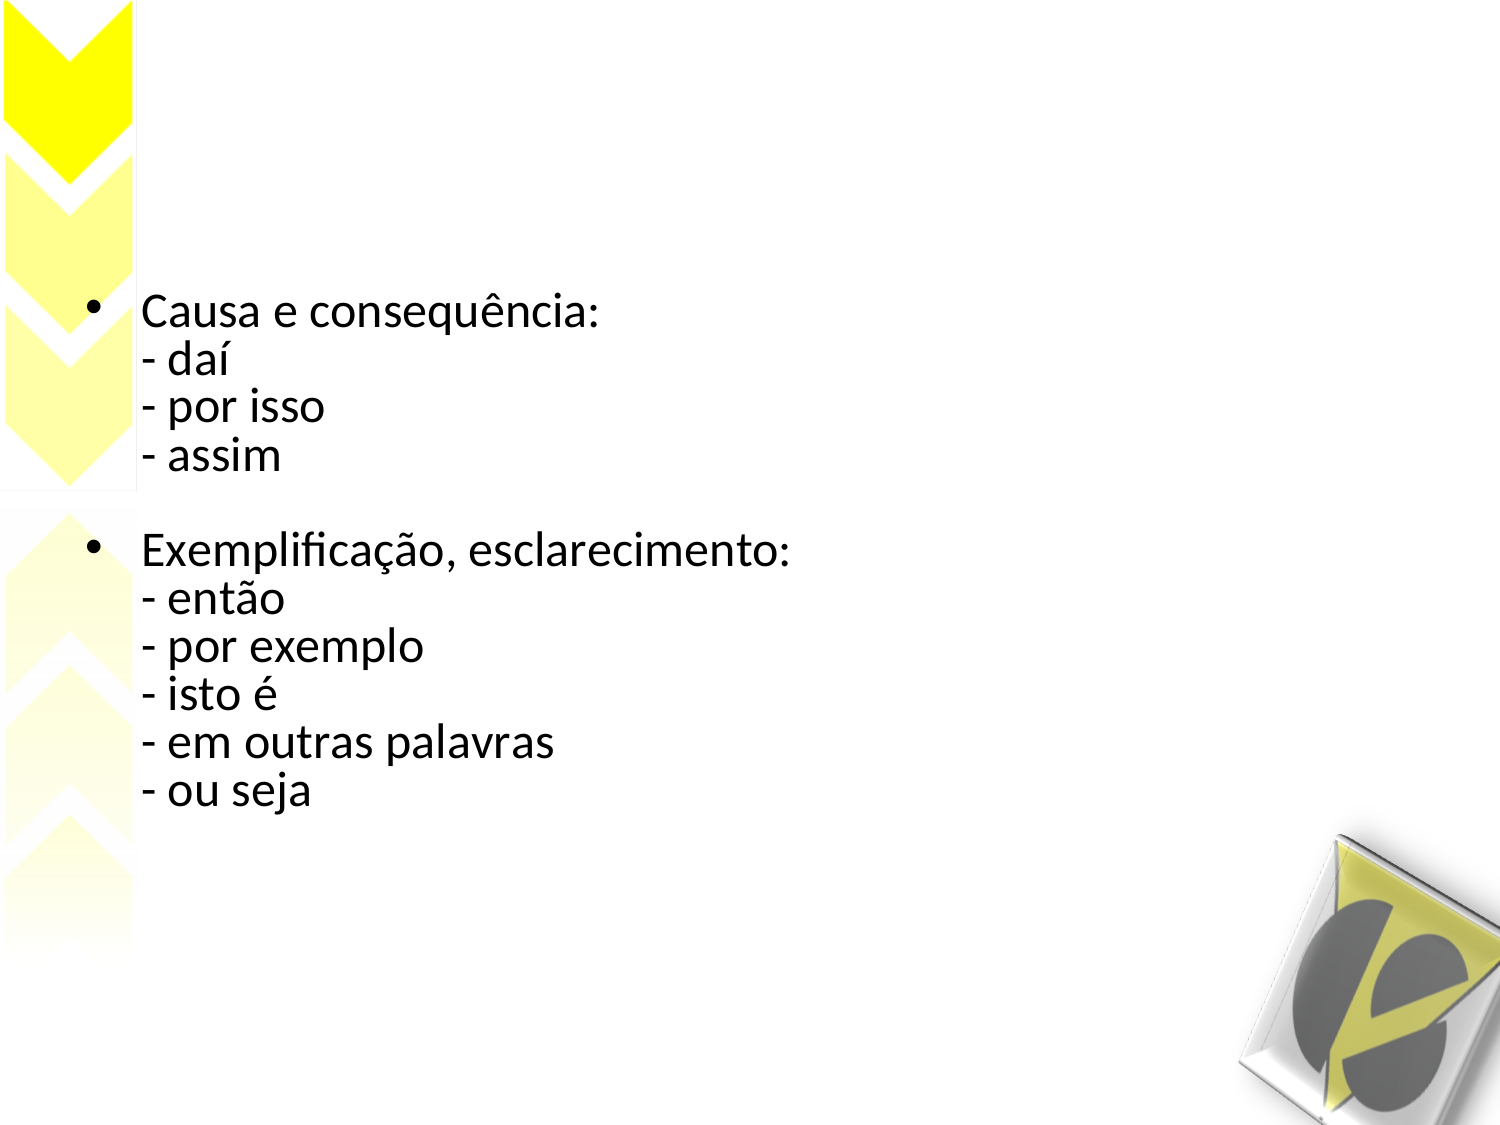

#
Causa e consequência:
- daí
- por isso
- assim
Exemplificação, esclarecimento:
- então
- por exemplo
- isto é
- em outras palavras
- ou seja